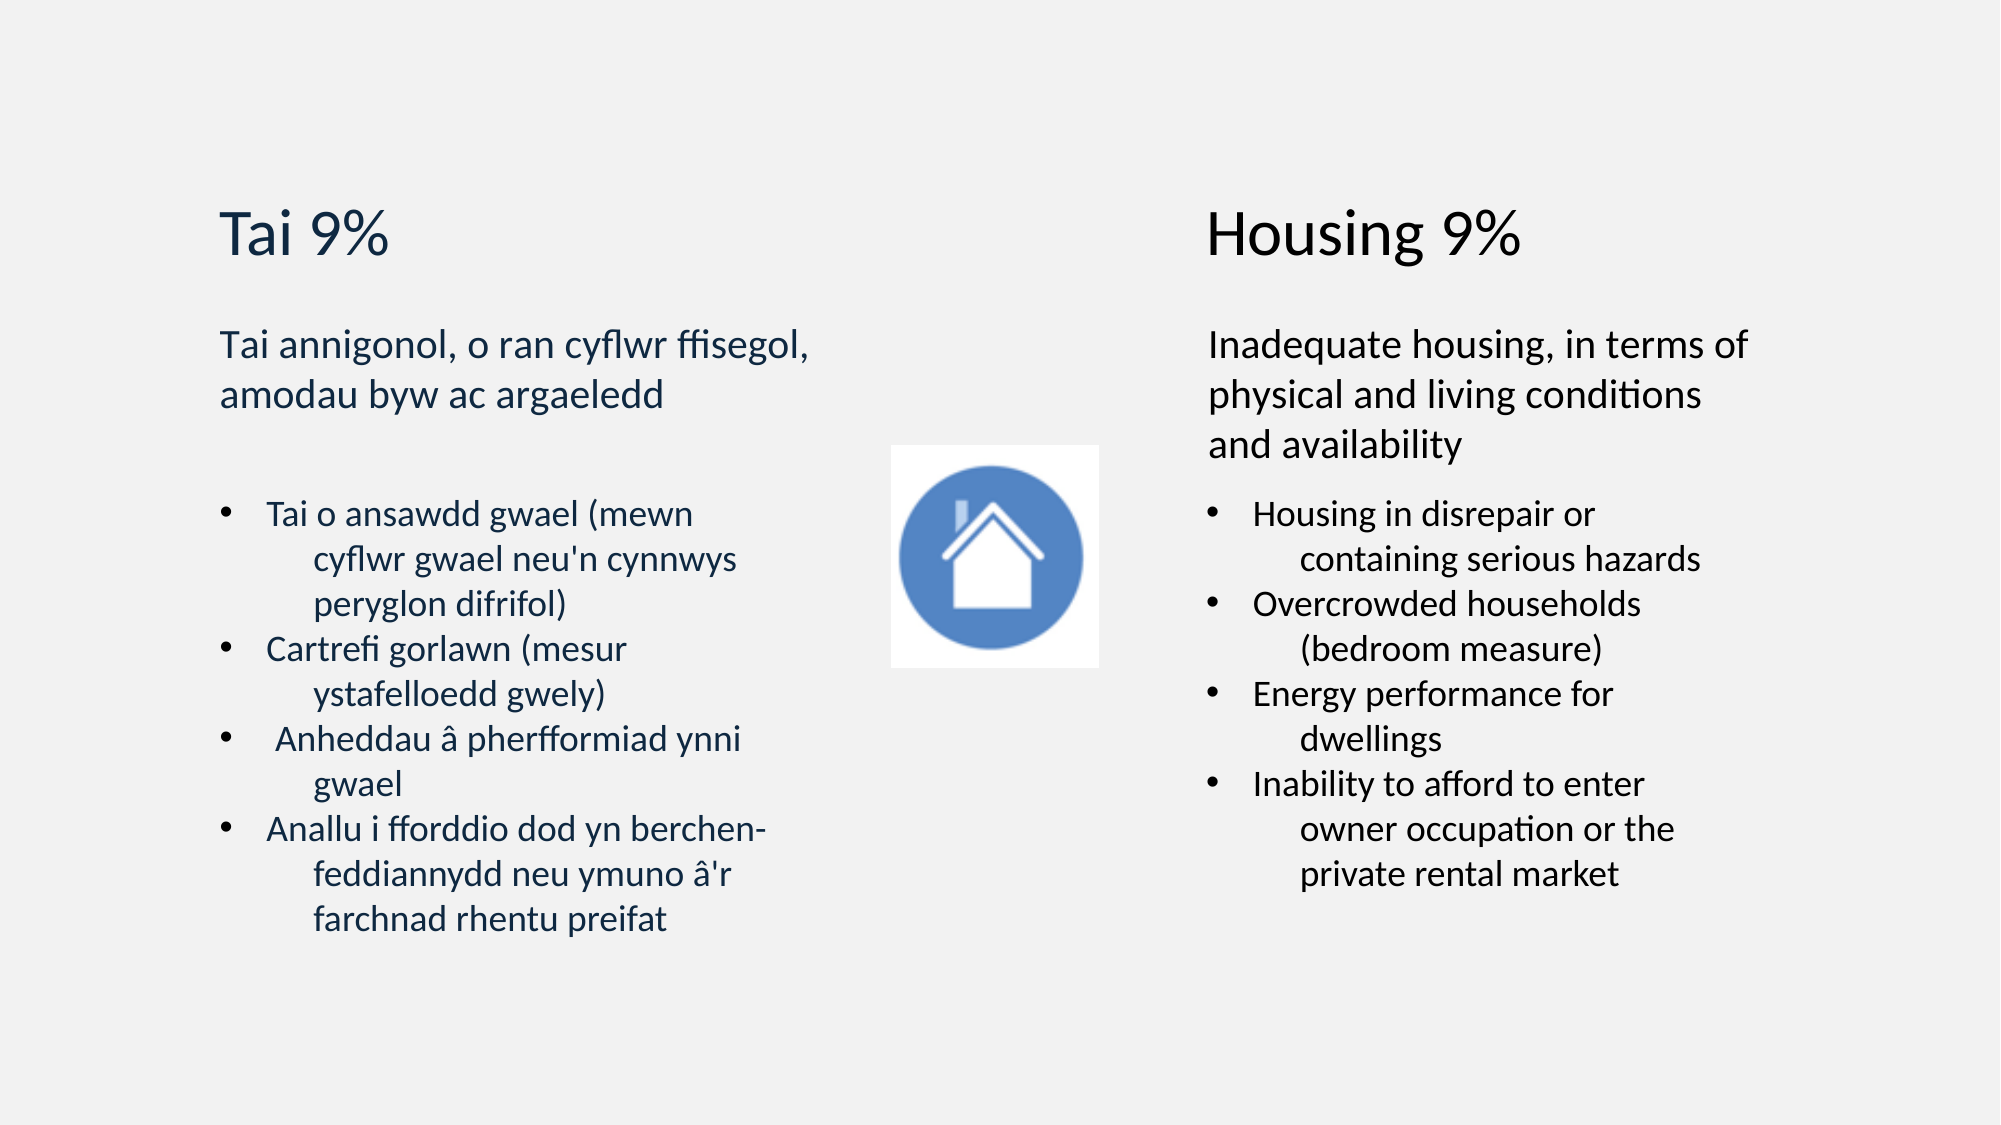

Tai 9%
Housing 9%
Tai annigonol, o ran cyflwr ffisegol, amodau byw ac argaeledd
Inadequate housing, in terms of physical and living conditions and availability
Tai o ansawdd gwael (mewn cyflwr gwael neu'n cynnwys peryglon difrifol)
Cartrefi gorlawn (mesur ystafelloedd gwely)
 Anheddau â pherfformiad ynni gwael
Anallu i fforddio dod yn berchen-feddiannydd neu ymuno â'r farchnad rhentu preifat
Housing in disrepair or containing serious hazards
Overcrowded households (bedroom measure)
Energy performance for dwellings
Inability to afford to enter owner occupation or the private rental market